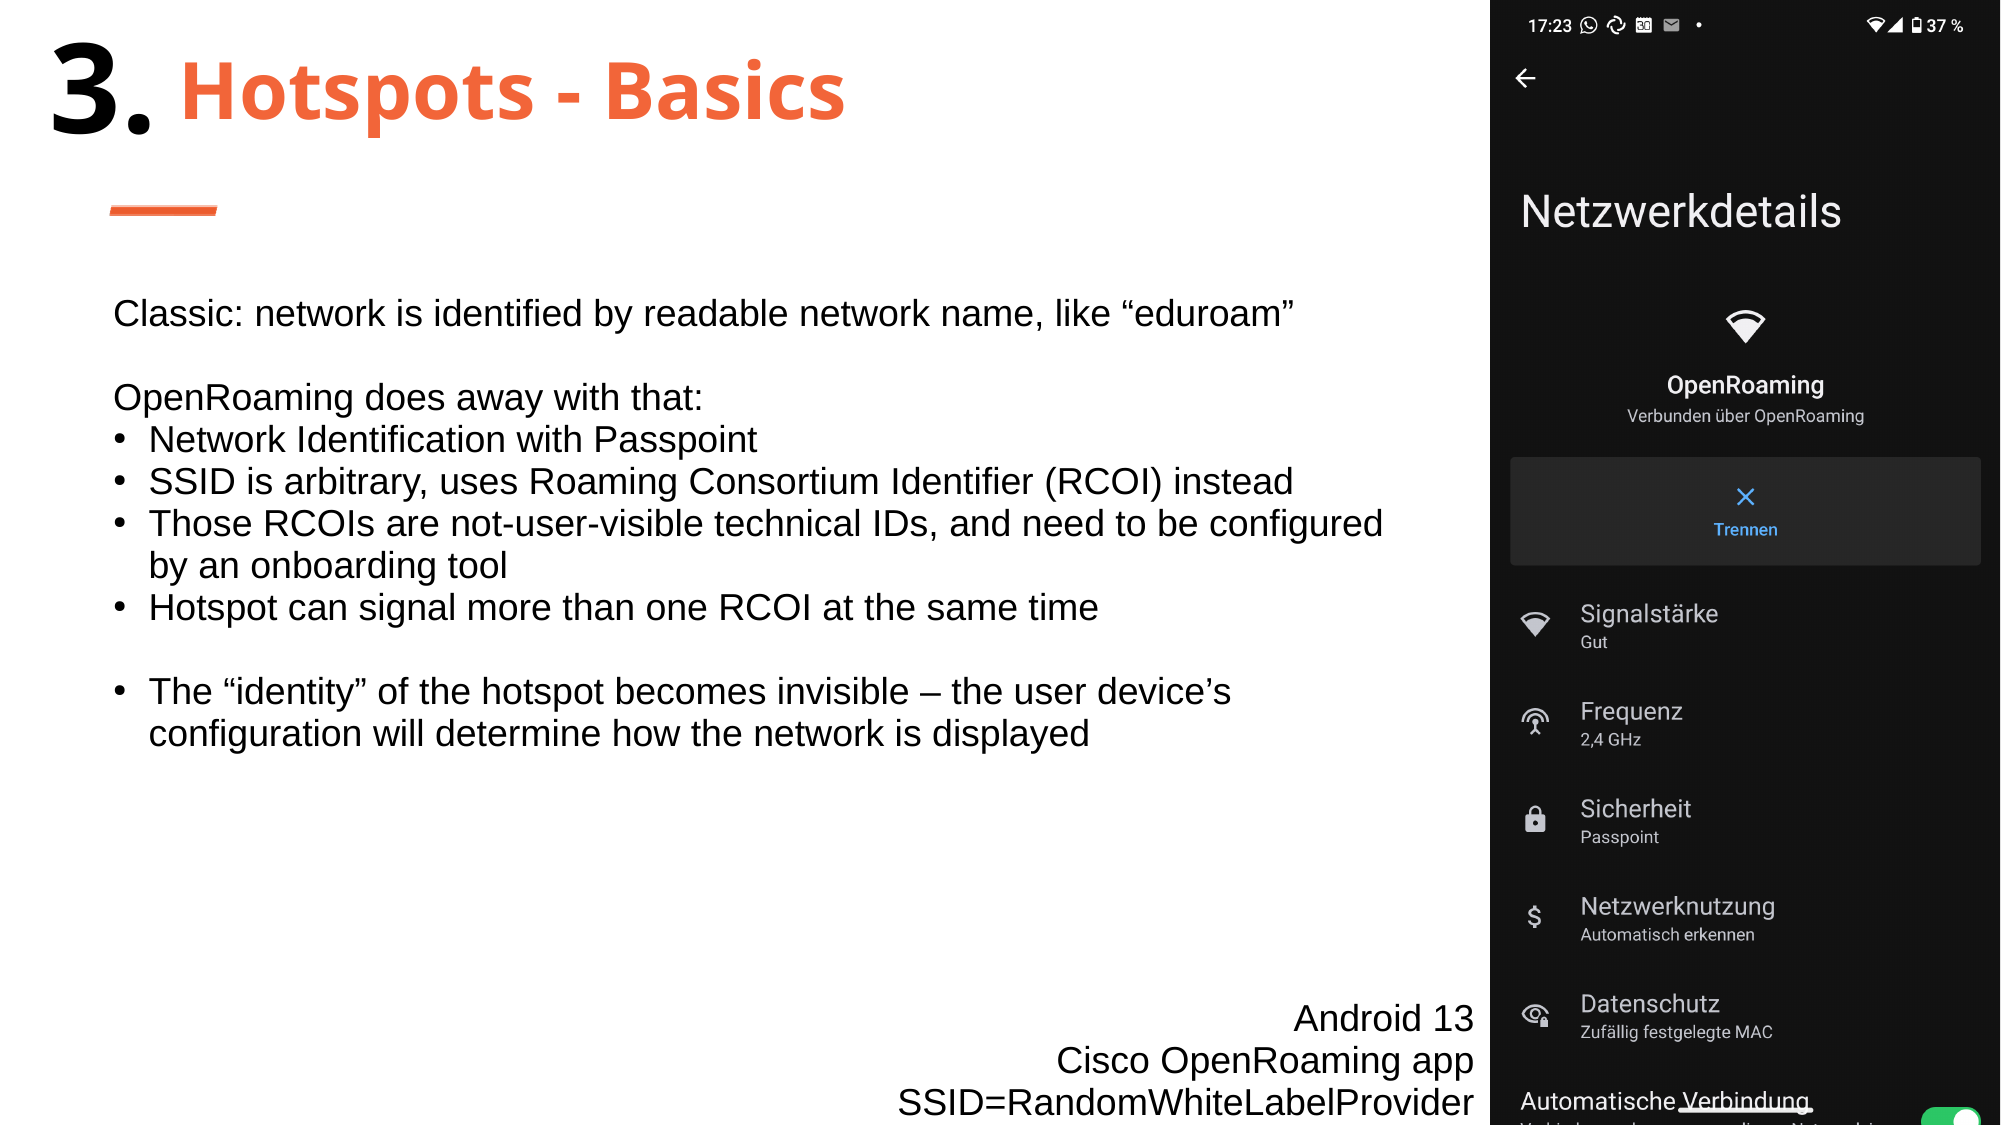

3.
Hotspots - Basics
Classic: network is identified by readable network name, like “eduroam”
OpenRoaming does away with that:
Network Identification with Passpoint
SSID is arbitrary, uses Roaming Consortium Identifier (RCOI) instead
Those RCOIs are not-user-visible technical IDs, and need to be configured
by an onboarding tool
Hotspot can signal more than one RCOI at the same time
The “identity” of the hotspot becomes invisible – the user device’s
configuration will determine how the network is displayed
Android 13
Cisco OpenRoaming app
SSID=RandomWhiteLabelProvider